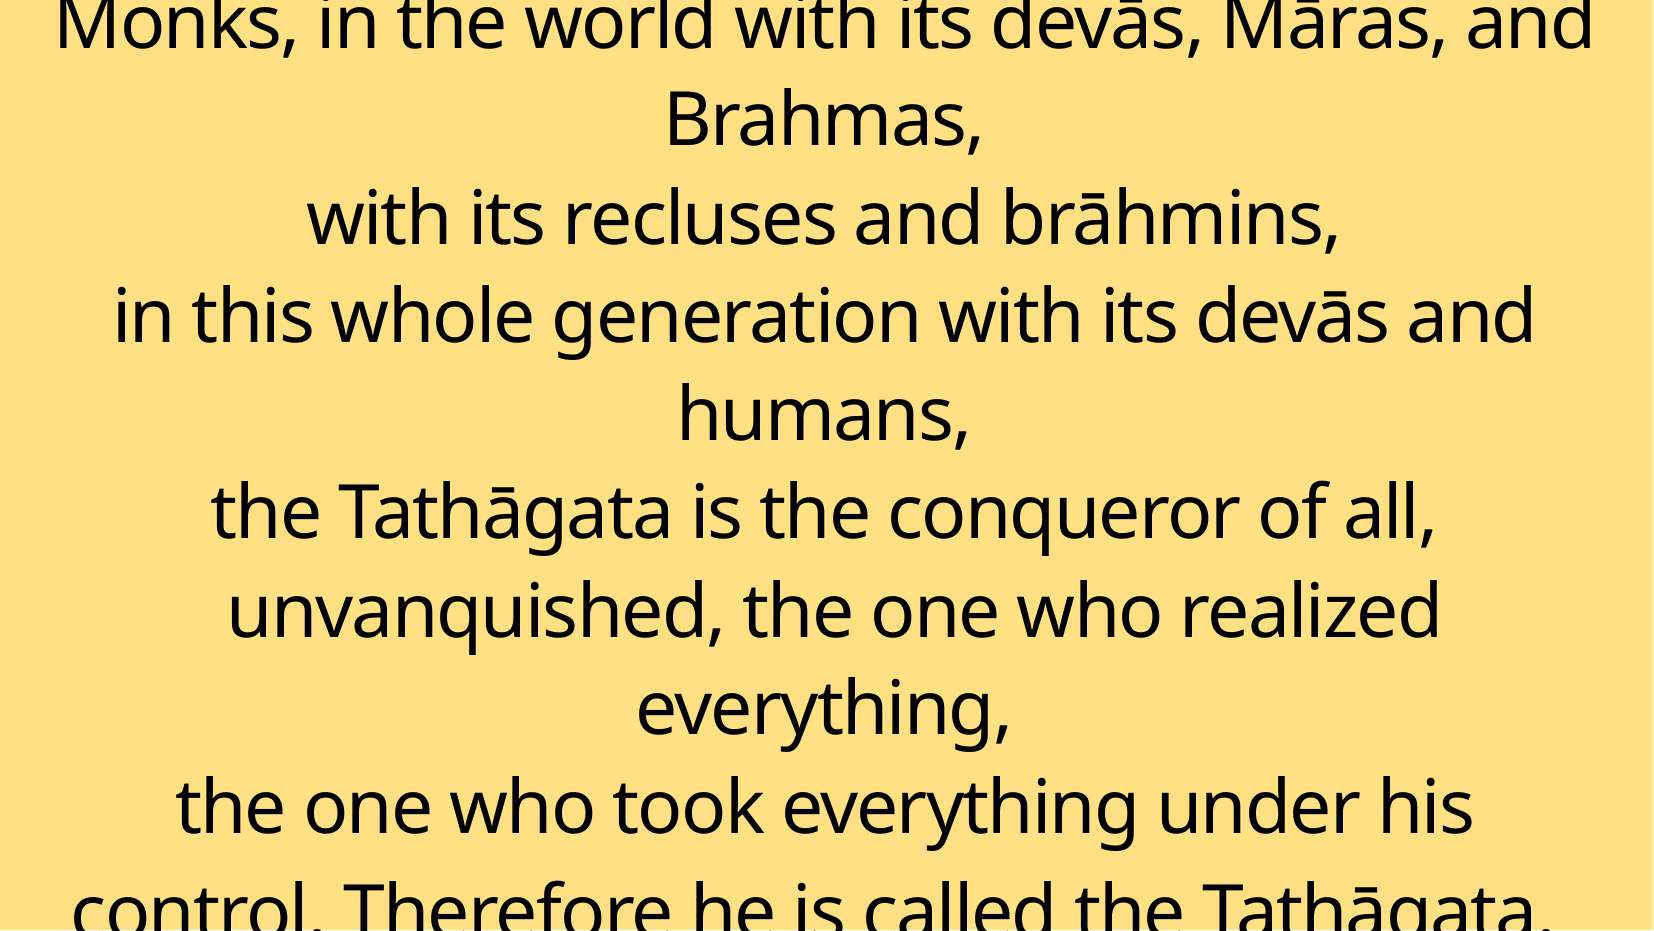

# Monks, in the world with its devās, Māras, and Brahmas,
with its recluses and brāhmins,
in this whole generation with its devās and humans,
the Tathāgata is the conqueror of all,
 unvanquished, the one who realized everything,
the one who took everything under his control. Therefore he is called the Tathāgata.